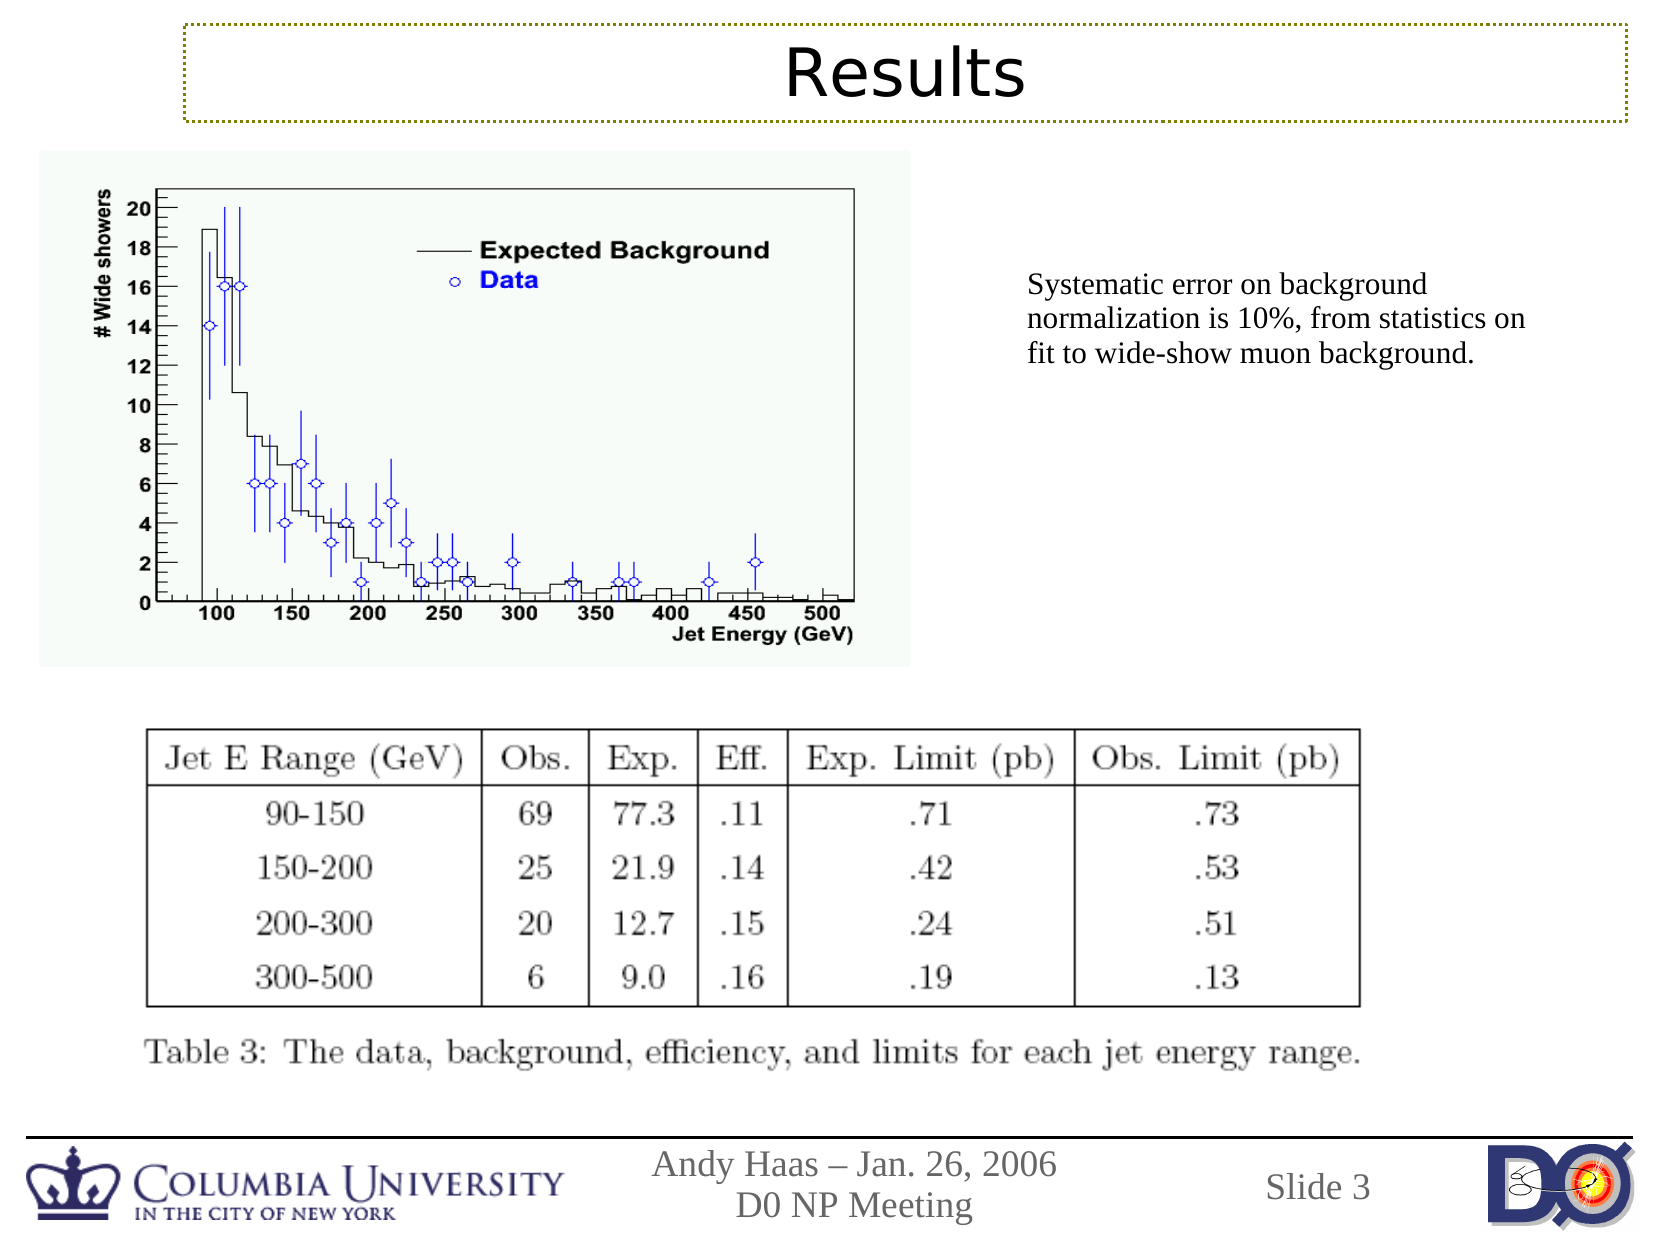

# Results
Systematic error on background normalization is 10%, from statistics on fit to wide-show muon background.